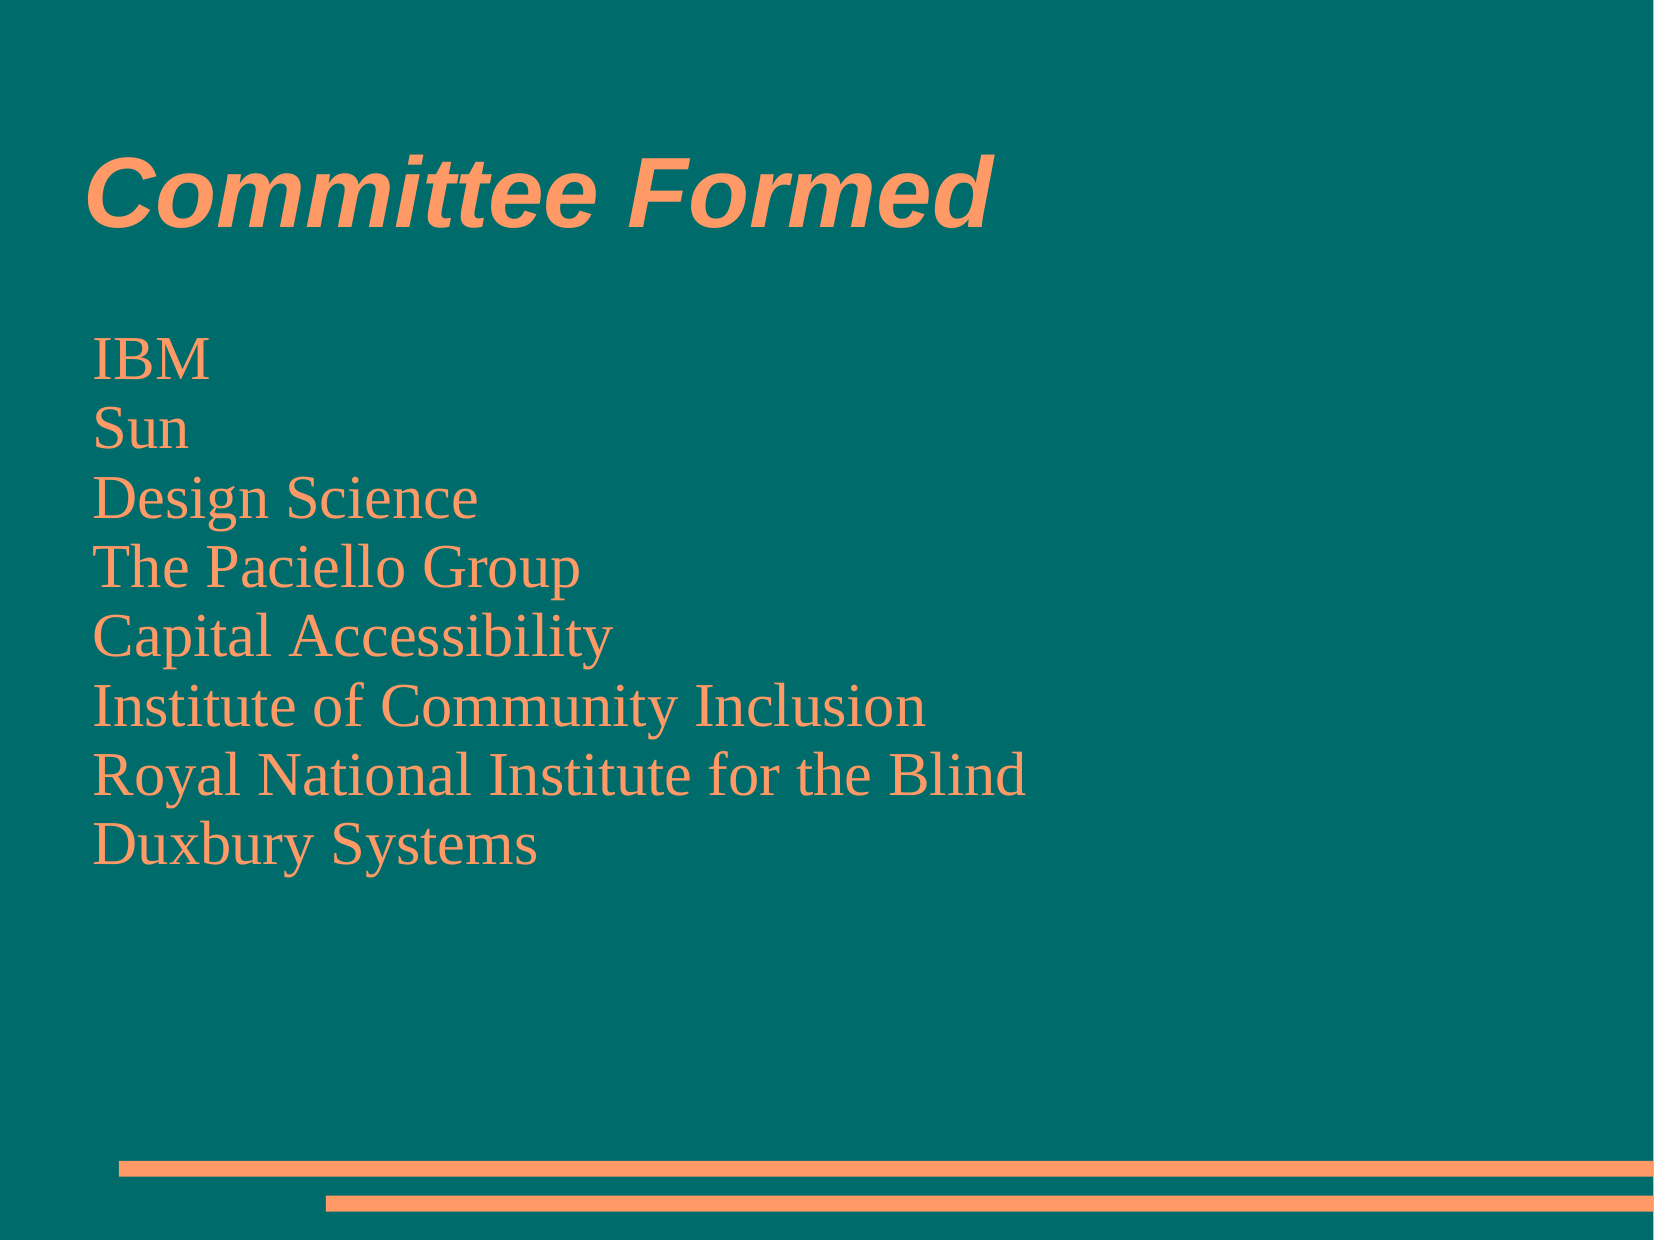

# Committee Formed
IBM
Sun
Design Science
The Paciello Group
Capital Accessibility
Institute of Community Inclusion
Royal National Institute for the Blind
Duxbury Systems